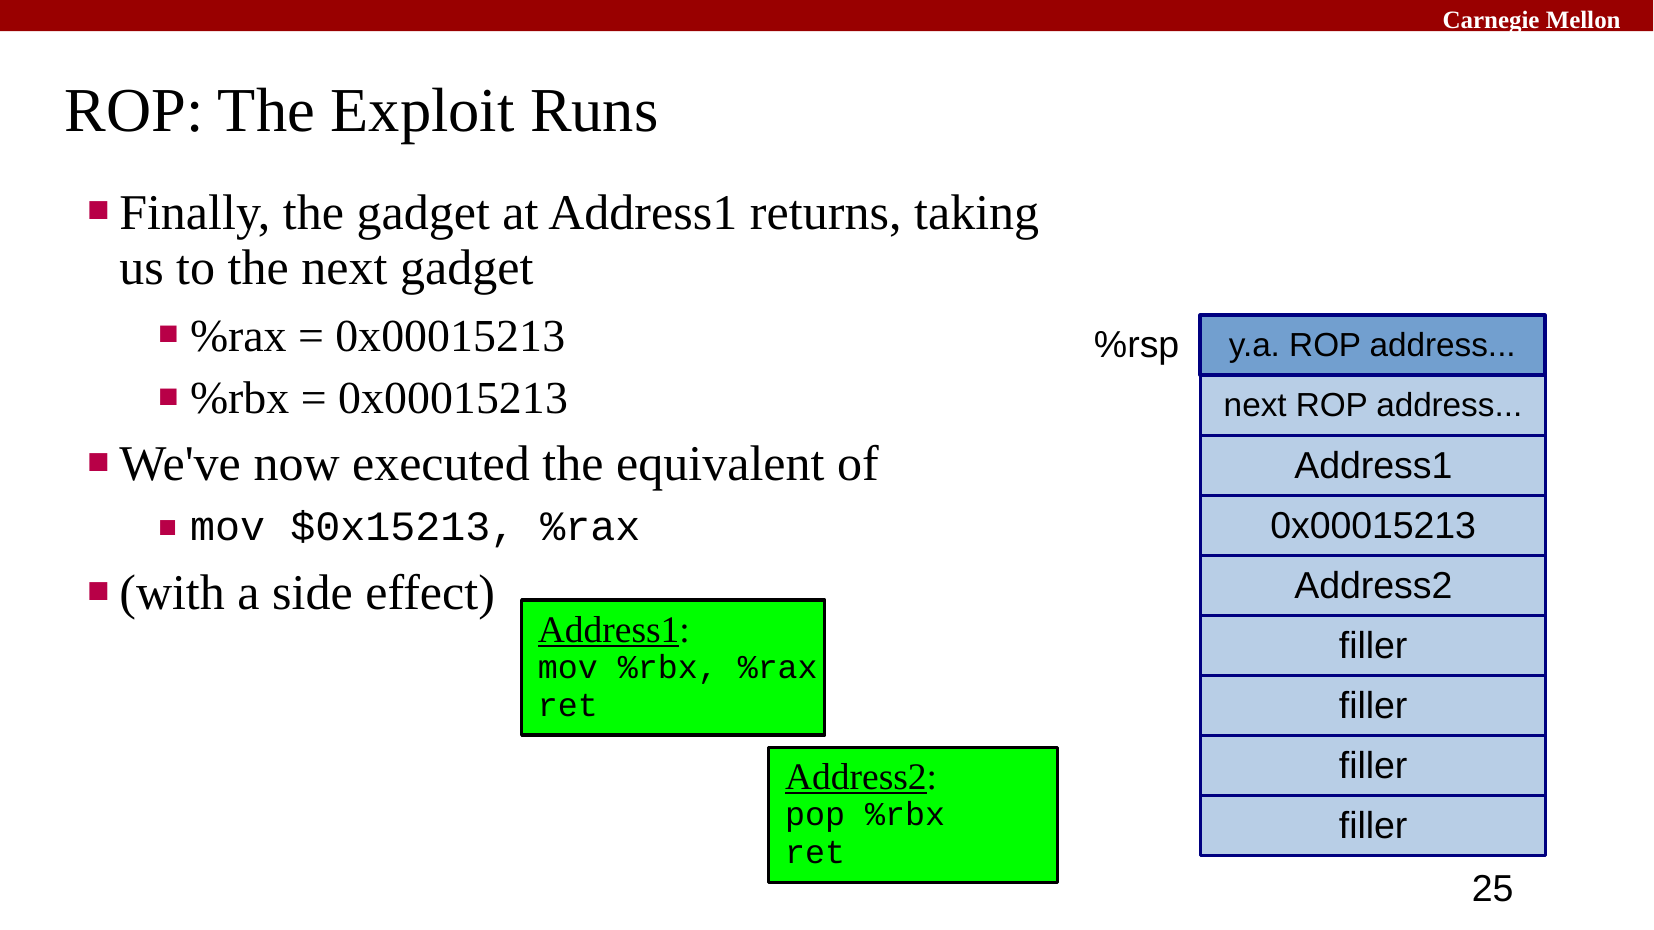

# ROP: The Exploit Runs
Finally, the gadget at Address1 returns, taking us to the next gadget
%rax = 0x00015213
%rbx = 0x00015213
We've now executed the equivalent of
mov $0x15213, %rax
(with a side effect)
y.a. ROP address...
%rsp
next ROP address...
Address1
0x00015213
Address2
Address1:
mov %rbx, %rax
ret
filler
filler
filler
Address2:
pop %rbx
ret
filler